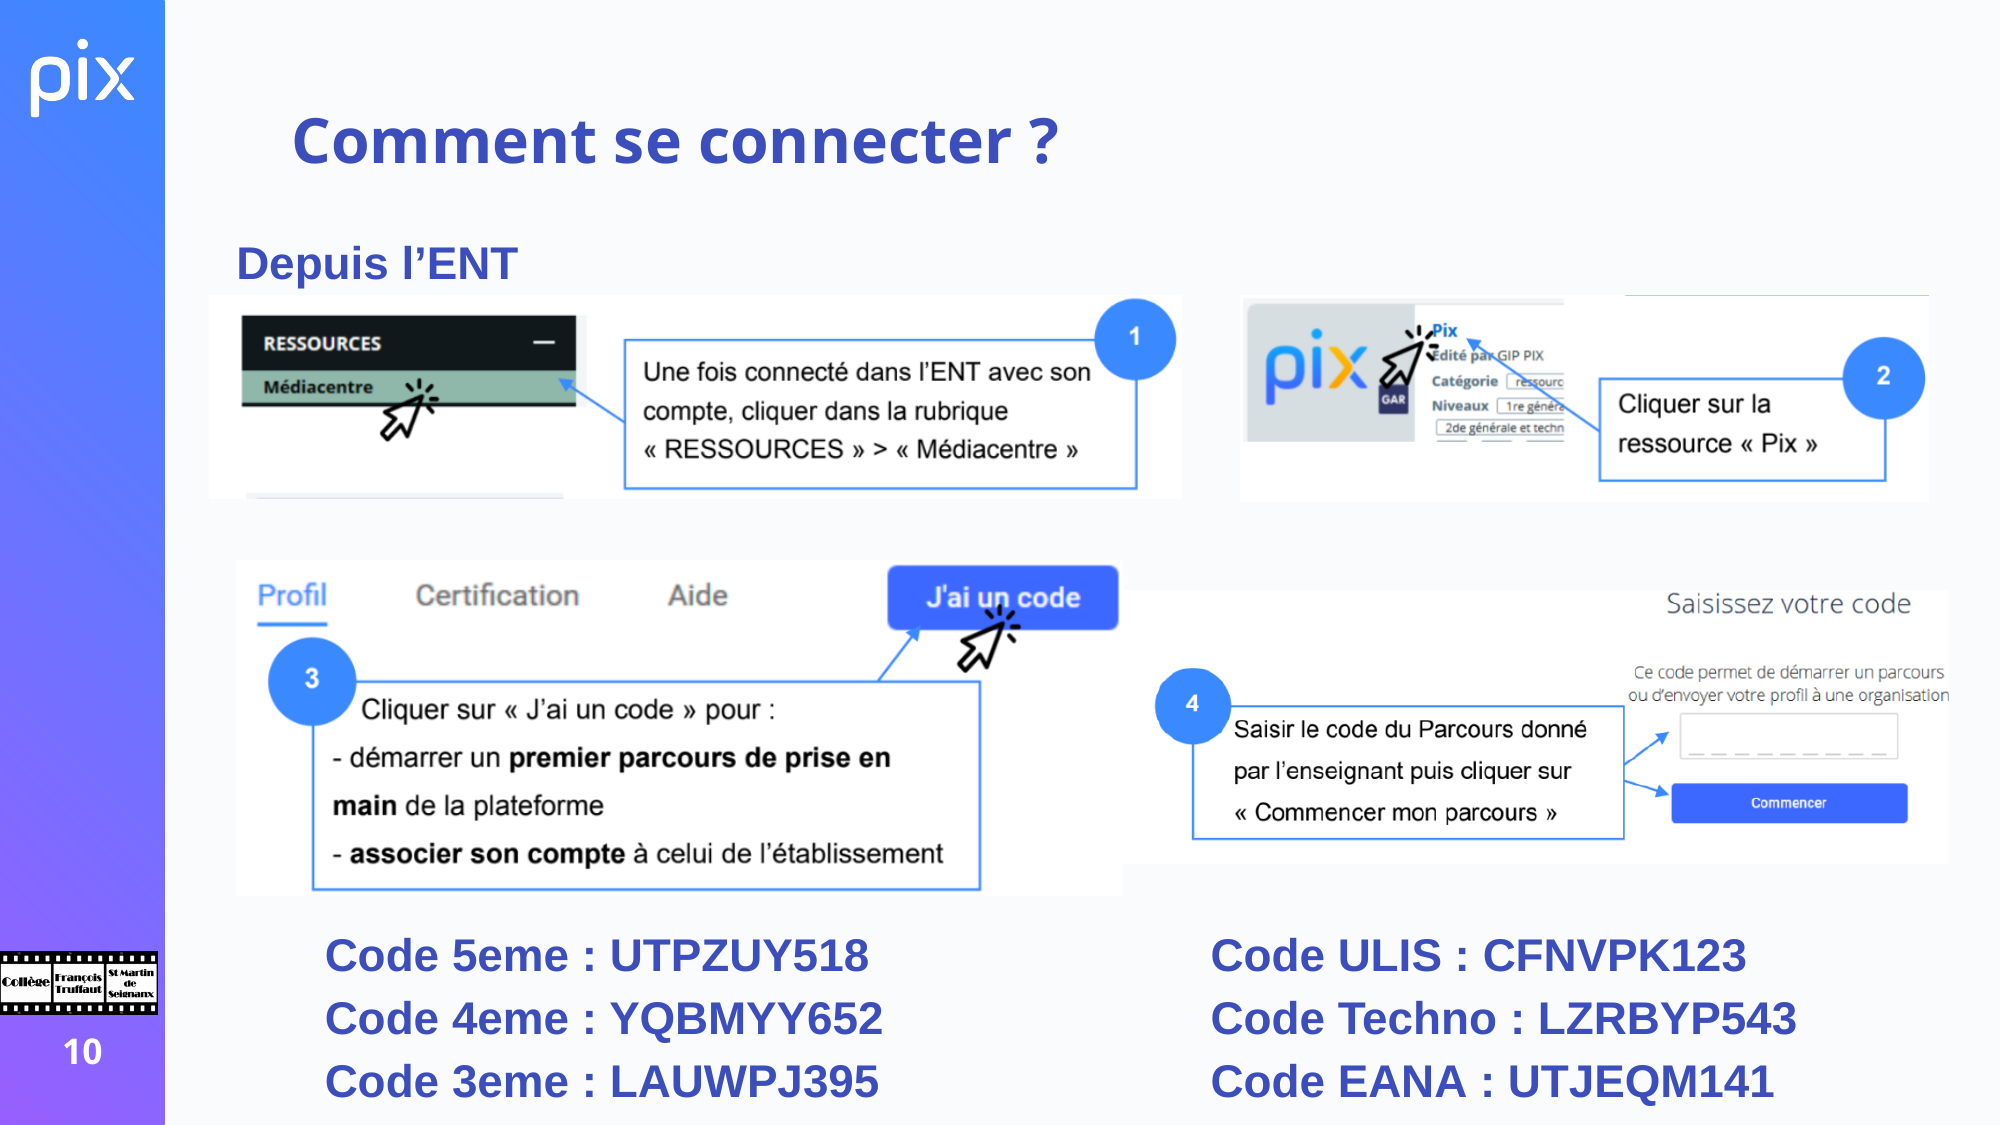

# Comment se connecter ?
Depuis l’ENT
Code 5eme : UTPZUY518					Code ULIS : CFNVPK123
Code 4eme : YQBMYY652					Code Techno : LZRBYP543
Code 3eme : LAUWPJ395					Code EANA : UTJEQM141